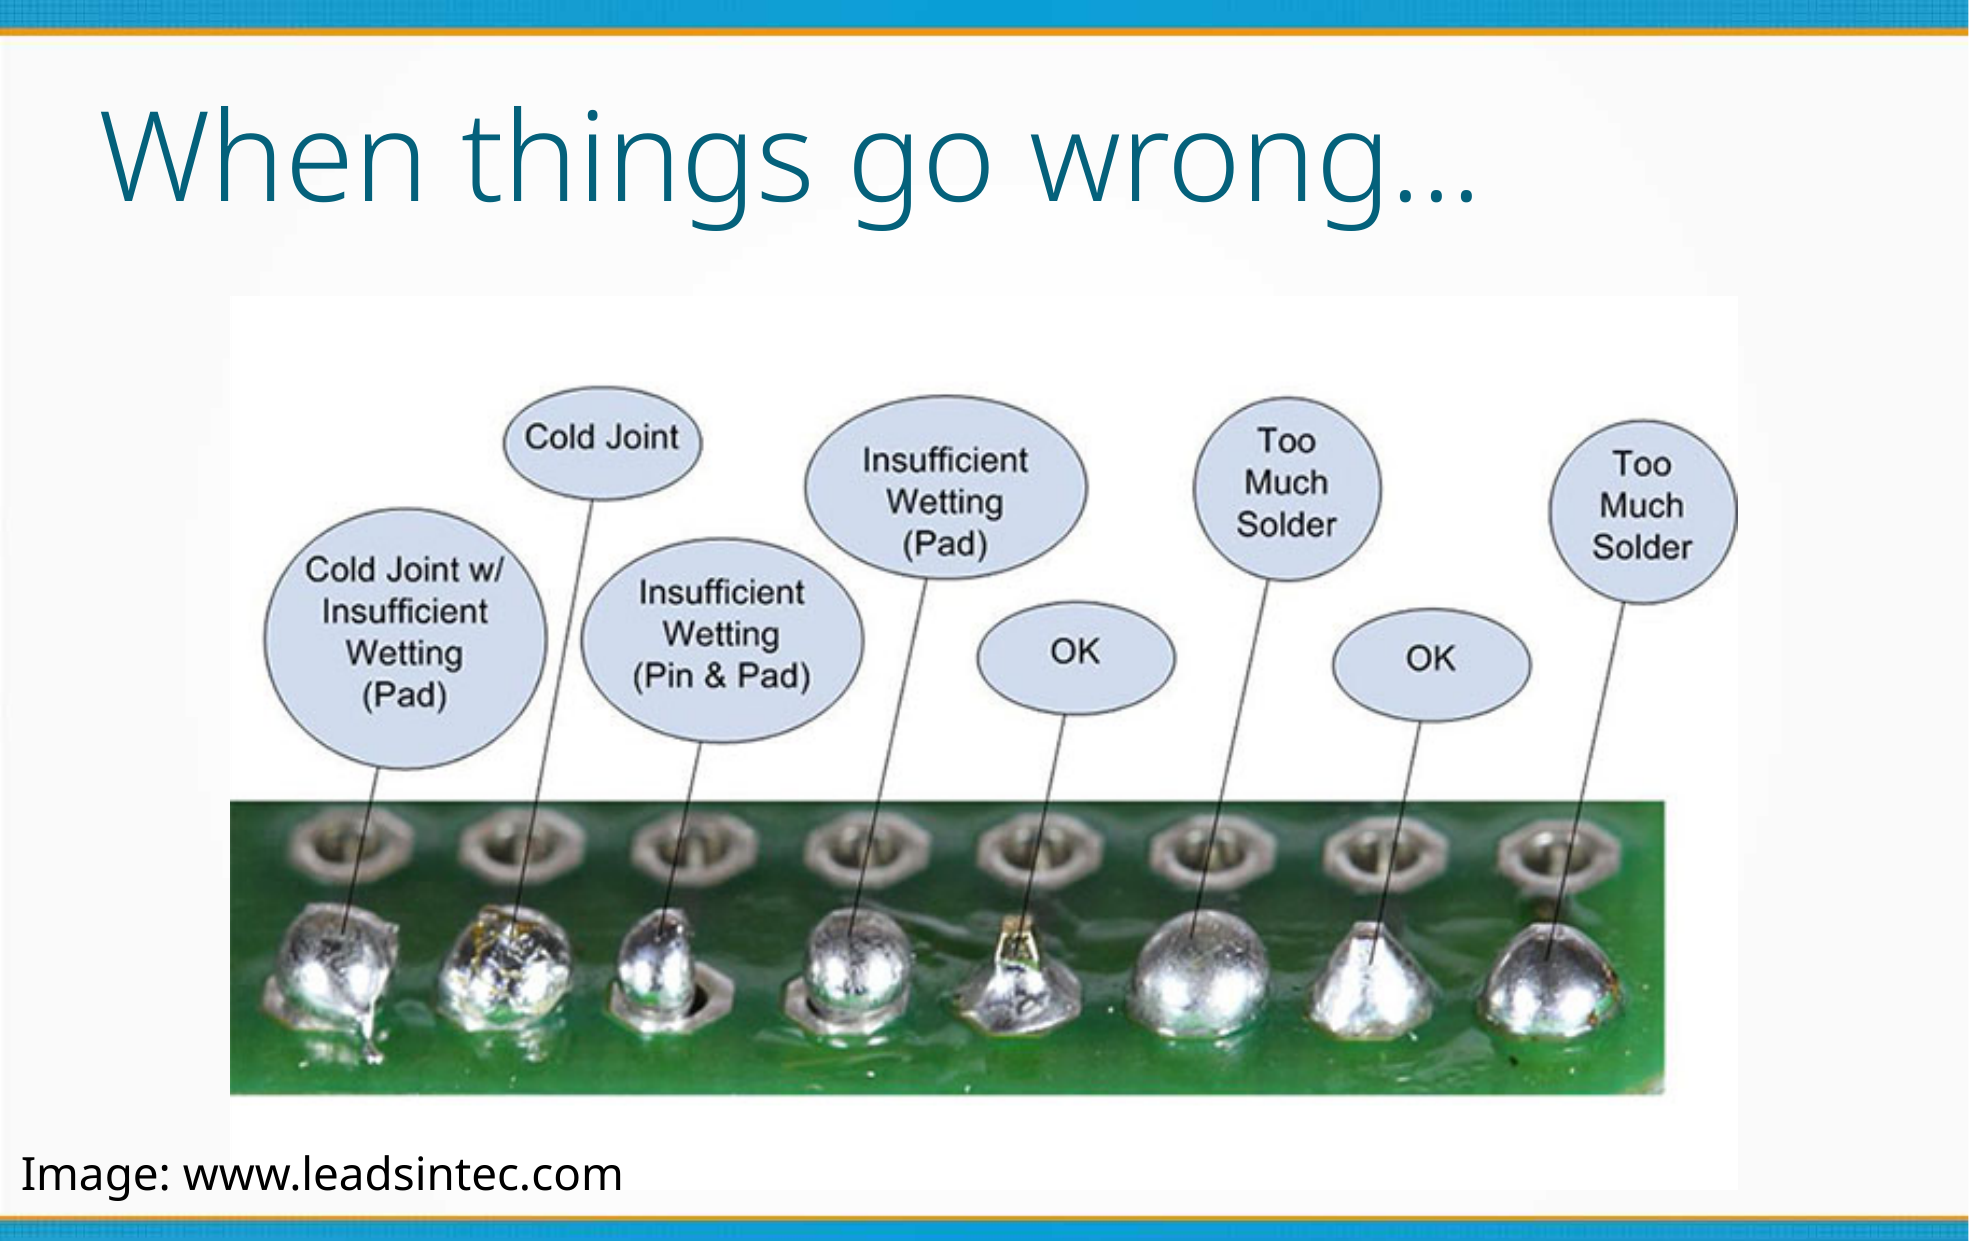

# When things go wrong...
Image: www.leadsintec.com